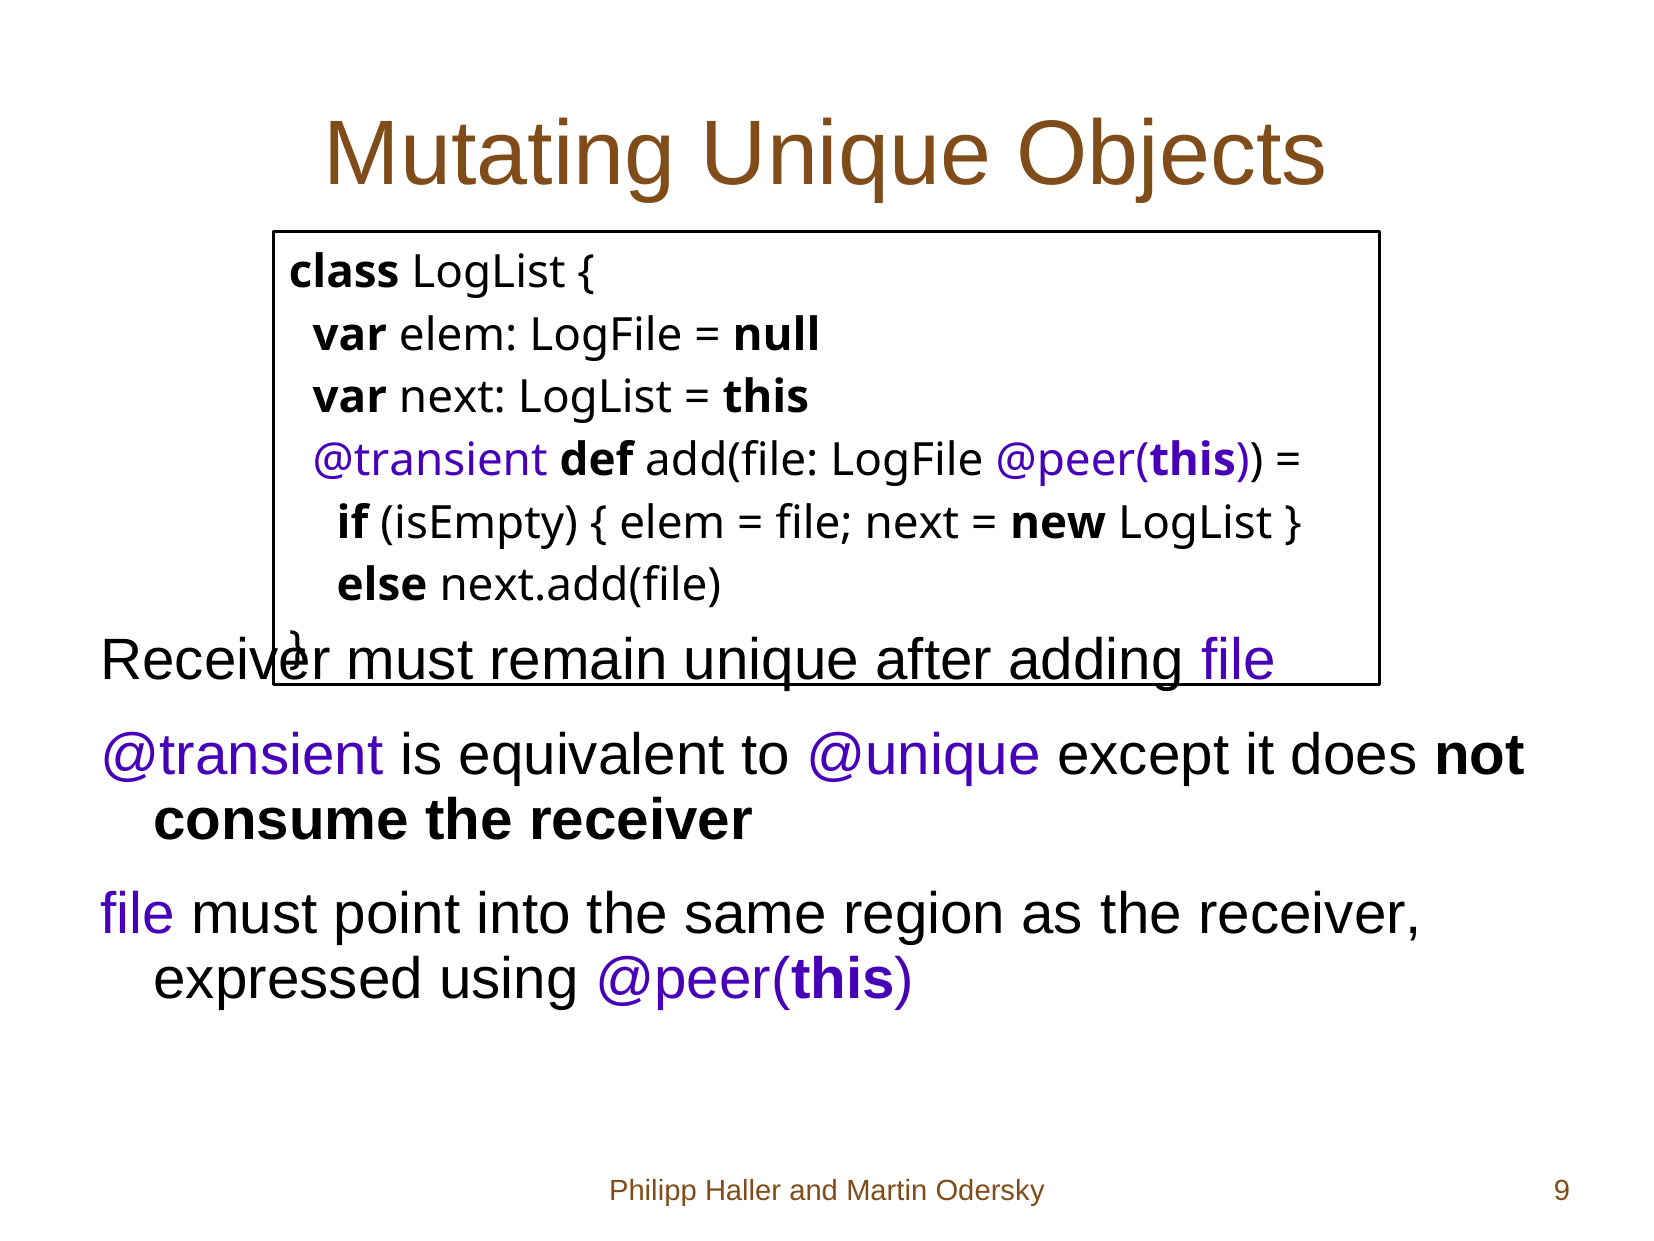

# Mutating Unique Objects
class LogList {
 var elem: LogFile = null
 var next: LogList = this
 @transient def add(file: LogFile @peer(this)) =
 if (isEmpty) { elem = file; next = new LogList }
 else next.add(file)
}
Receiver must remain unique after adding file
@transient is equivalent to @unique except it does not consume the receiver
file must point into the same region as the receiver, expressed using @peer(this)
Philipp Haller
9